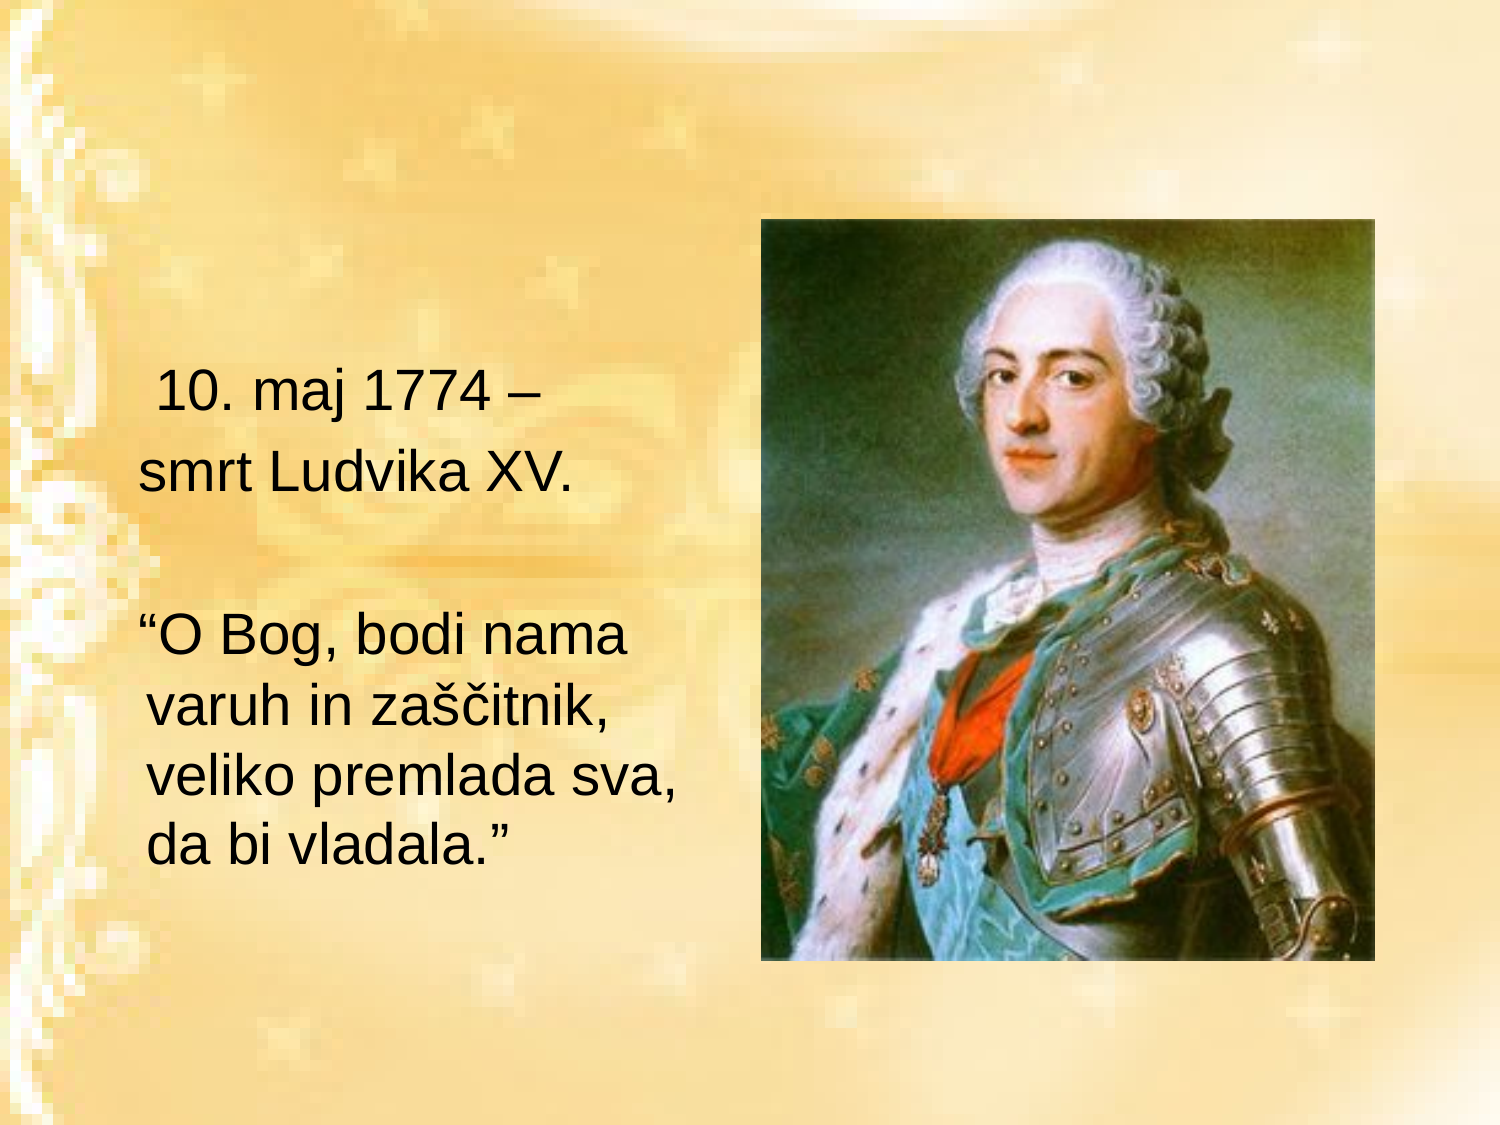

# 10. maj 1774 –
 smrt Ludvika XV.
 “O Bog, bodi nama varuh in zaščitnik, veliko premlada sva, da bi vladala.”